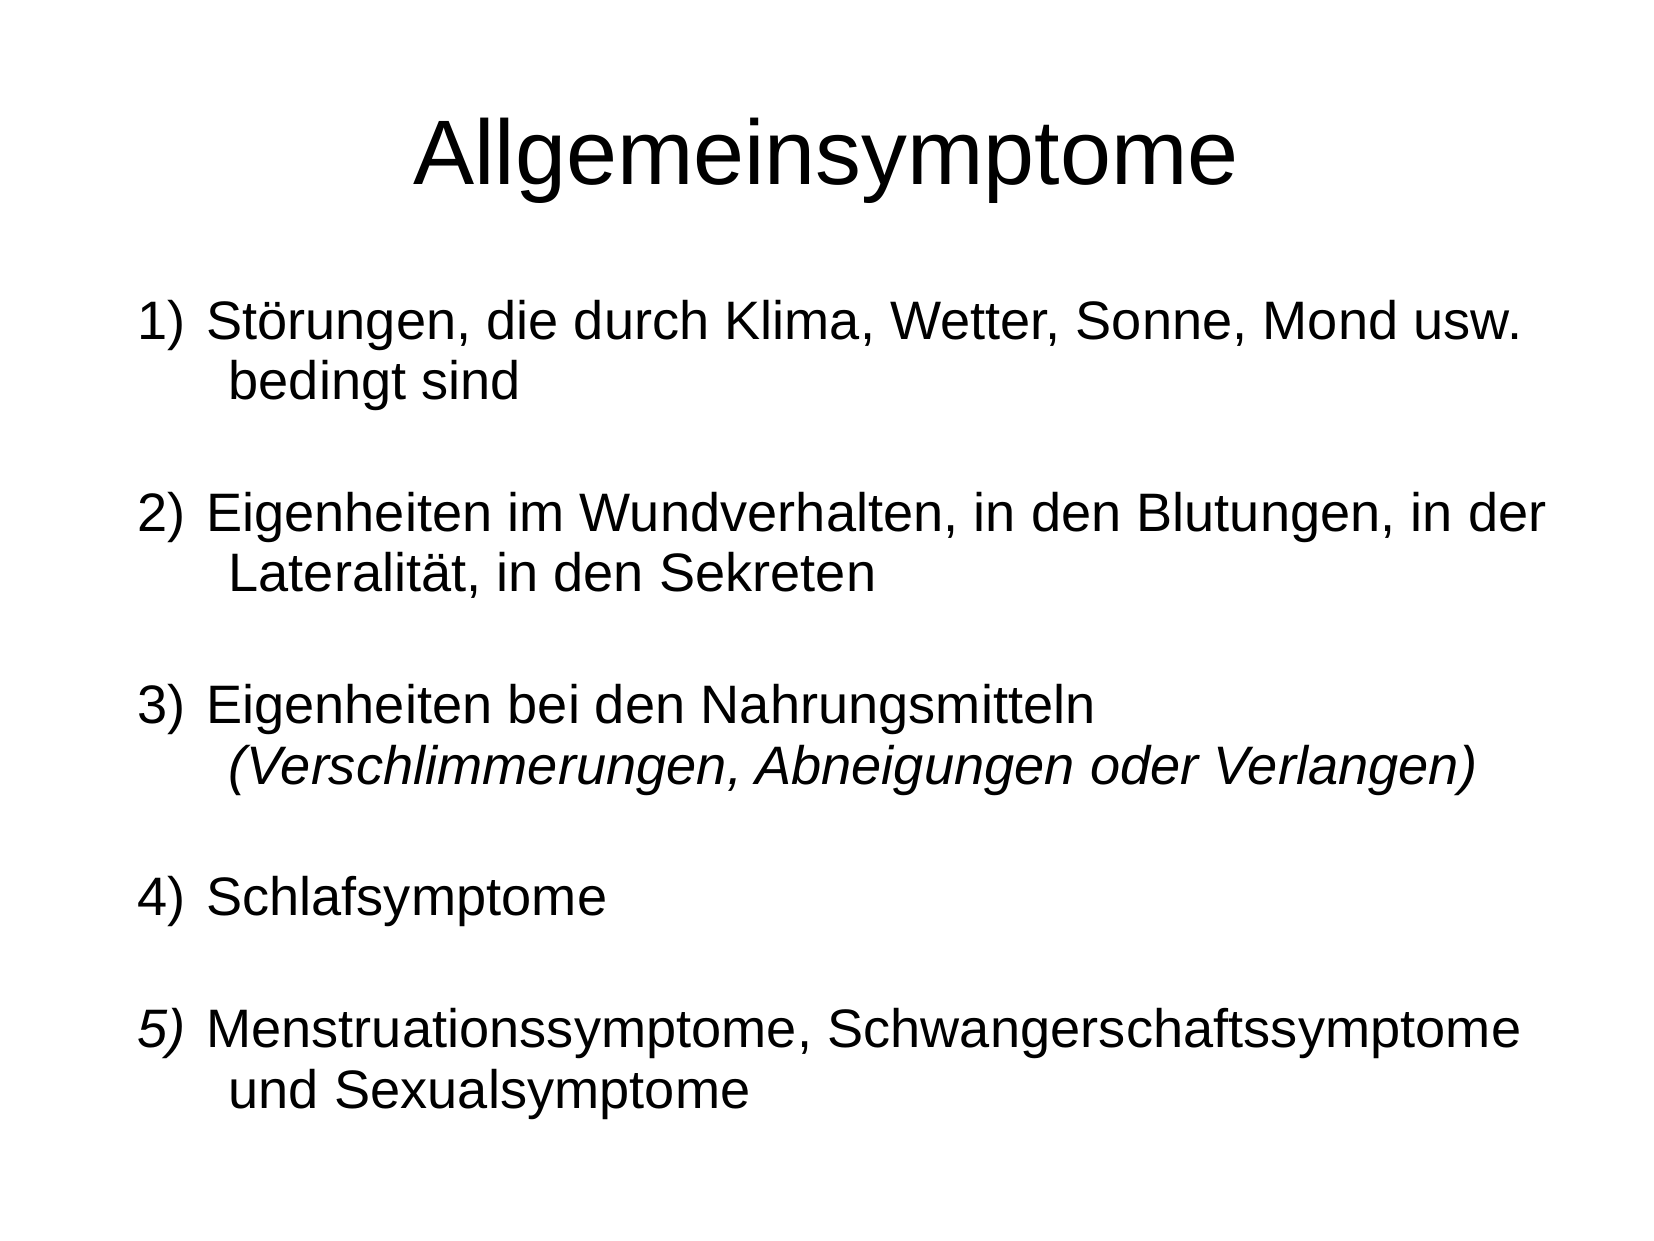

# Allgemeinsymptome
 Störungen, die durch Klima, Wetter, Sonne, Mond usw. bedingt sind
 Eigenheiten im Wundverhalten, in den Blutungen, in der Lateralität, in den Sekreten
 Eigenheiten bei den Nahrungsmitteln (Verschlimmerungen, Abneigungen oder Verlangen)
 Schlafsymptome
 Menstruationssymptome, Schwangerschaftssymptome und Sexualsymptome